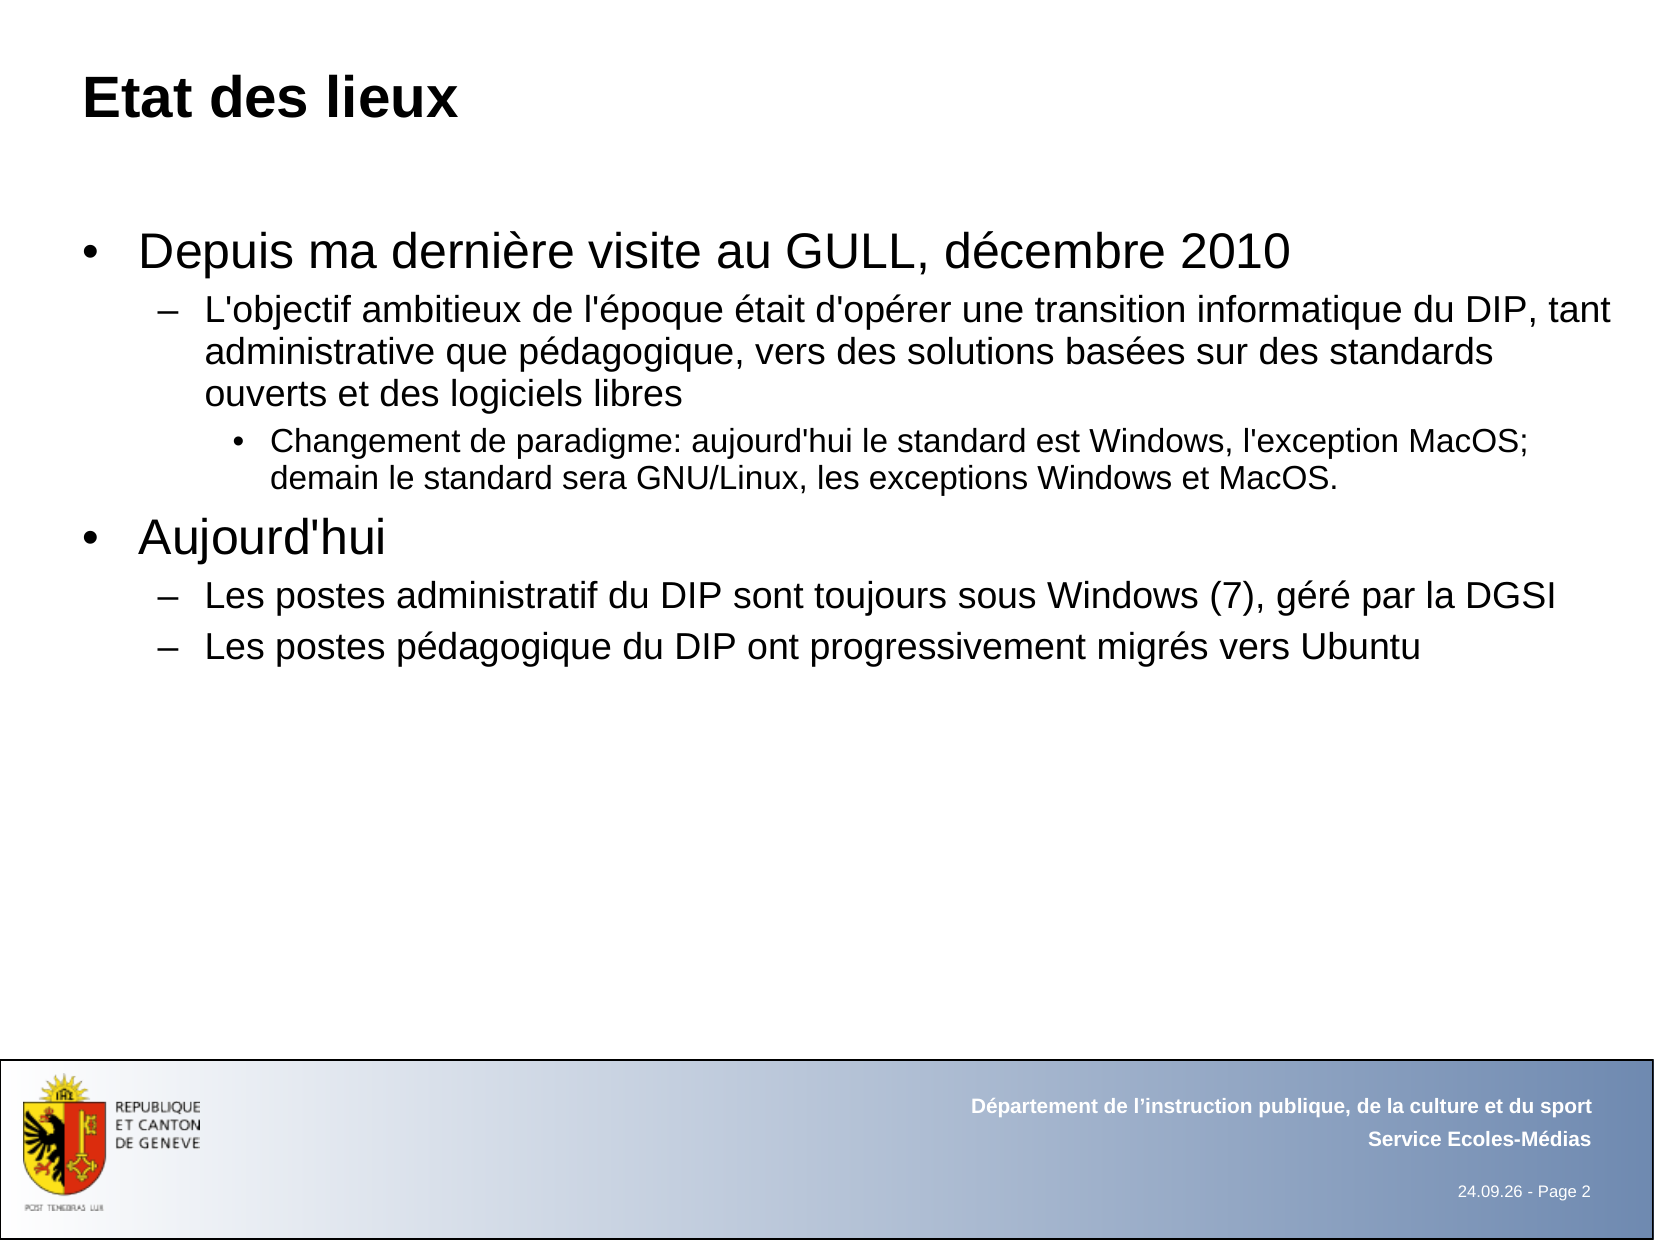

# Etat des lieux
Depuis ma dernière visite au GULL, décembre 2010
L'objectif ambitieux de l'époque était d'opérer une transition informatique du DIP, tant administrative que pédagogique, vers des solutions basées sur des standards ouverts et des logiciels libres
Changement de paradigme: aujourd'hui le standard est Windows, l'exception MacOS; demain le standard sera GNU/Linux, les exceptions Windows et MacOS.
Aujourd'hui
Les postes administratif du DIP sont toujours sous Windows (7), géré par la DGSI
Les postes pédagogique du DIP ont progressivement migrés vers Ubuntu
Département
Nom du service ou office